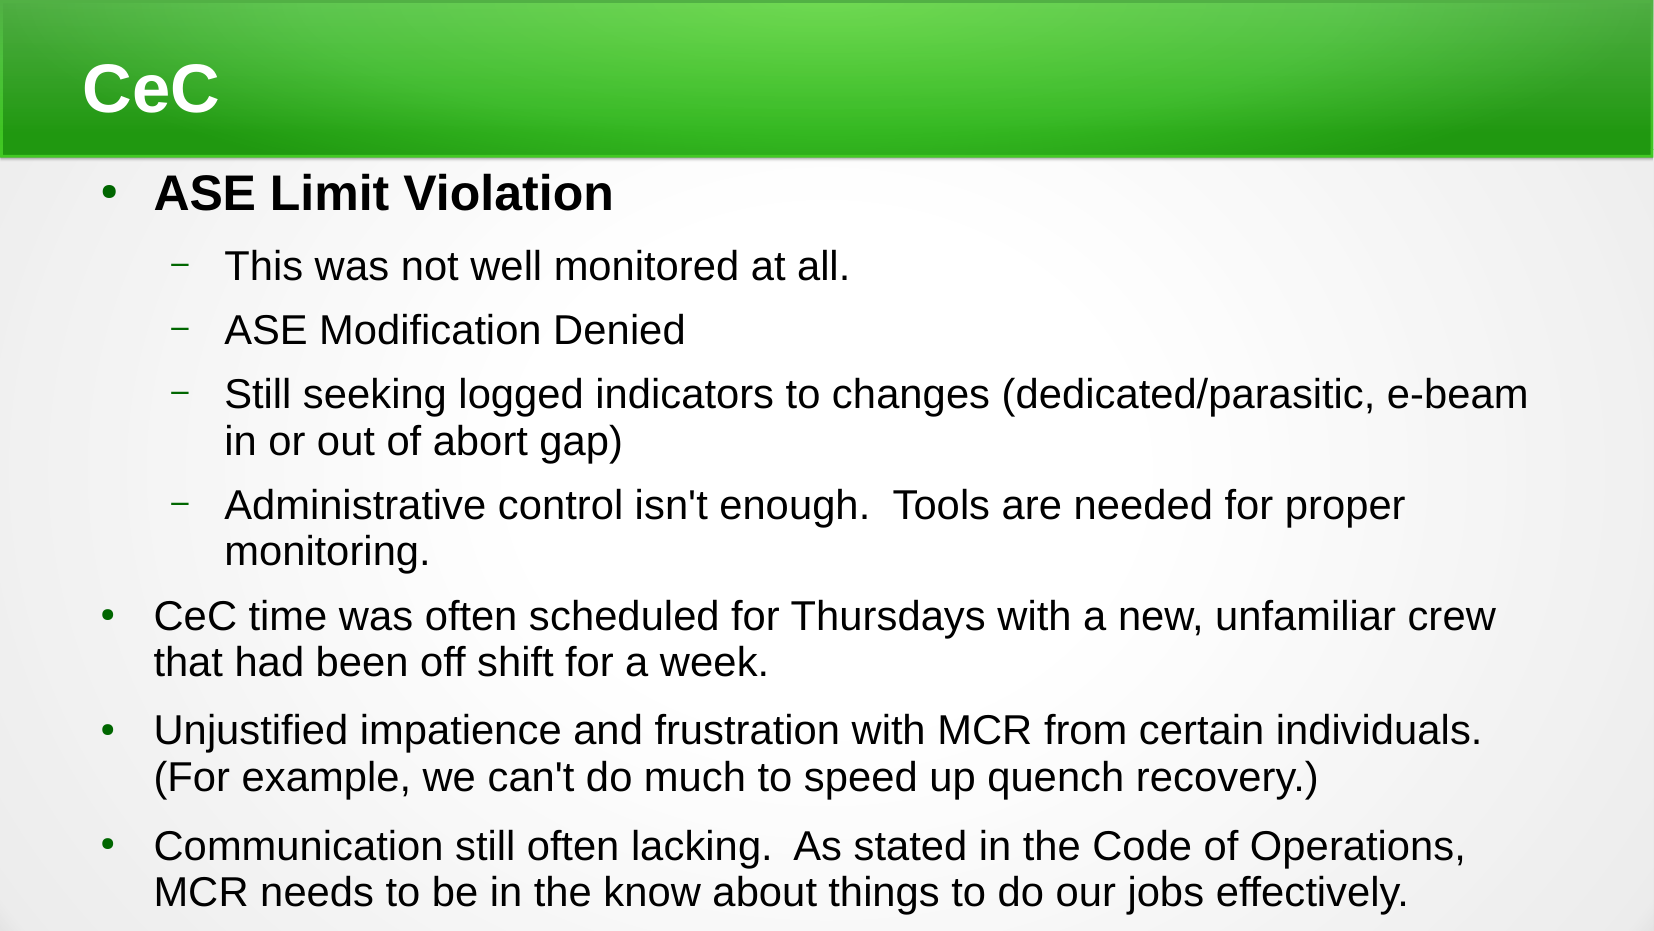

# CeC
ASE Limit Violation
This was not well monitored at all.
ASE Modification Denied
Still seeking logged indicators to changes (dedicated/parasitic, e-beam in or out of abort gap)
Administrative control isn't enough. Tools are needed for proper monitoring.
CeC time was often scheduled for Thursdays with a new, unfamiliar crew that had been off shift for a week.
Unjustified impatience and frustration with MCR from certain individuals. (For example, we can't do much to speed up quench recovery.)
Communication still often lacking. As stated in the Code of Operations, MCR needs to be in the know about things to do our jobs effectively.